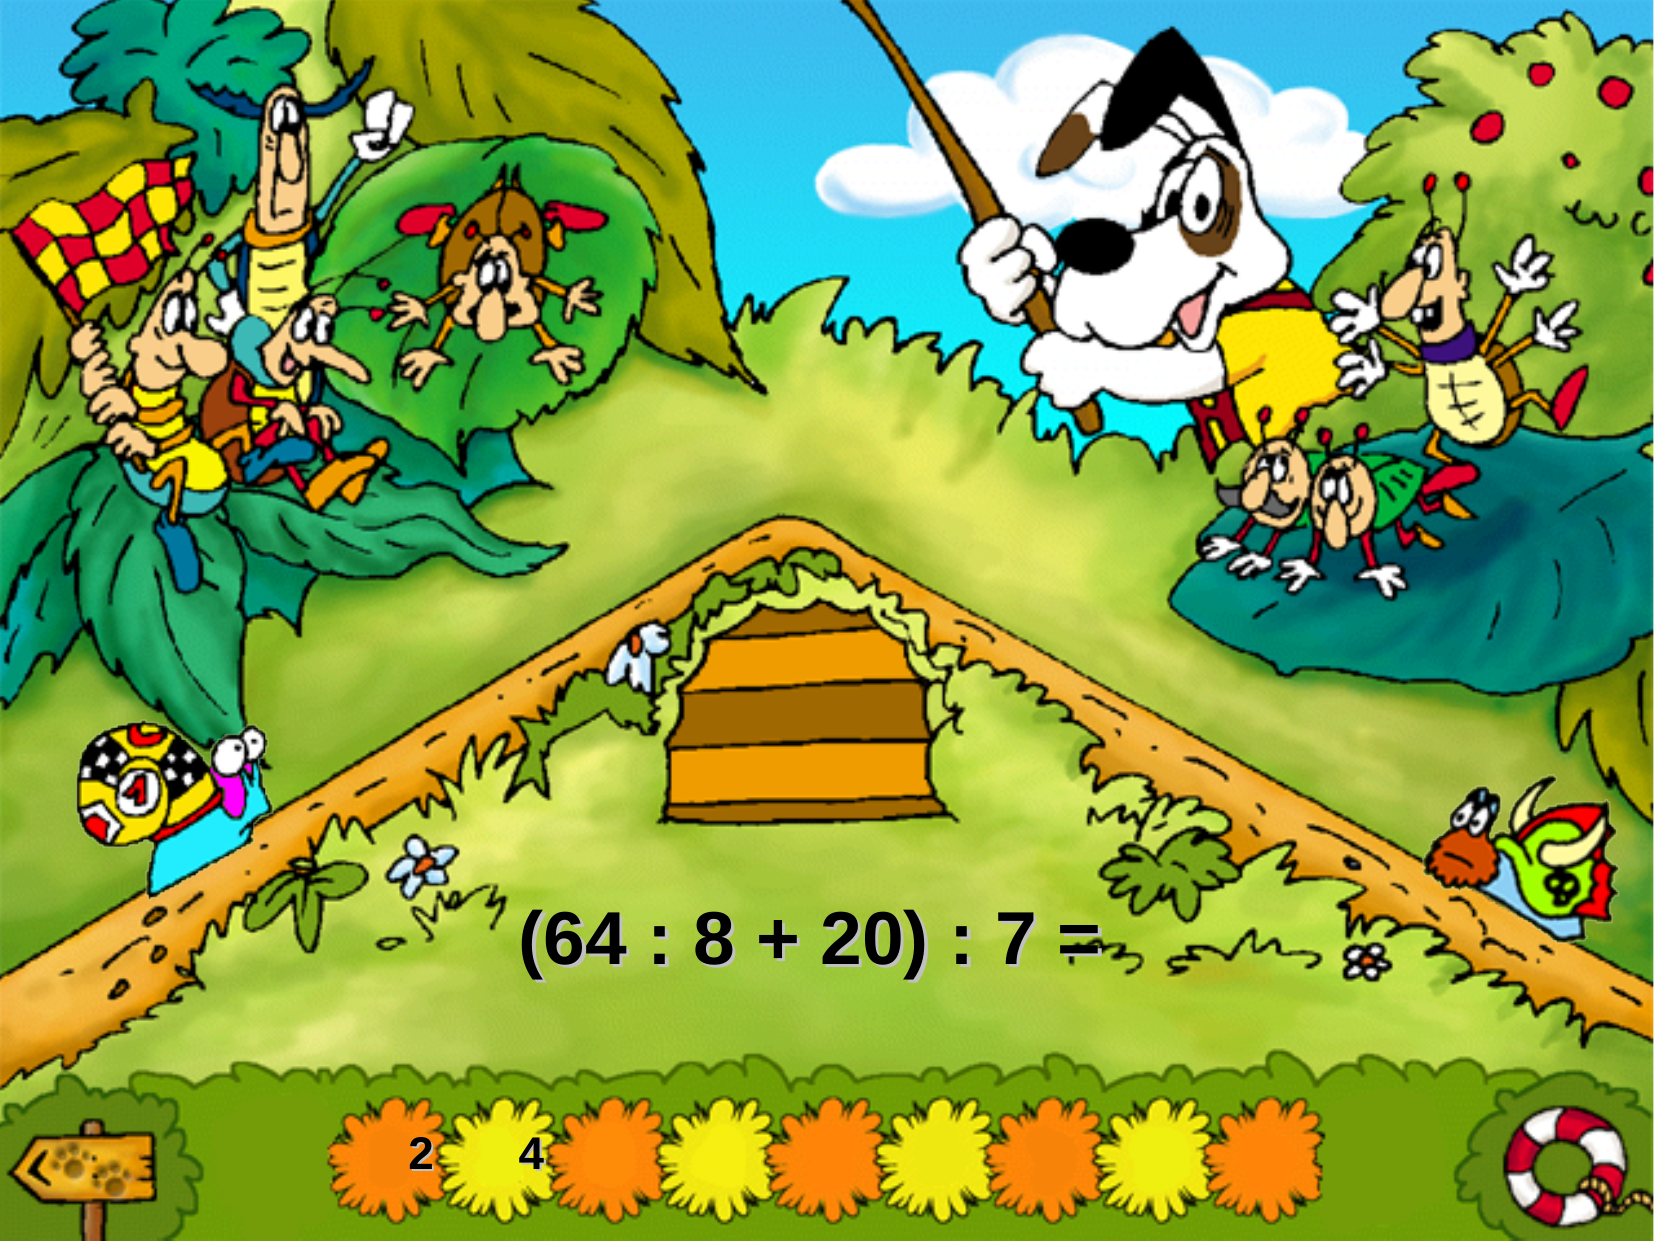

(64 : 8 + 20) : 7 =
2
4